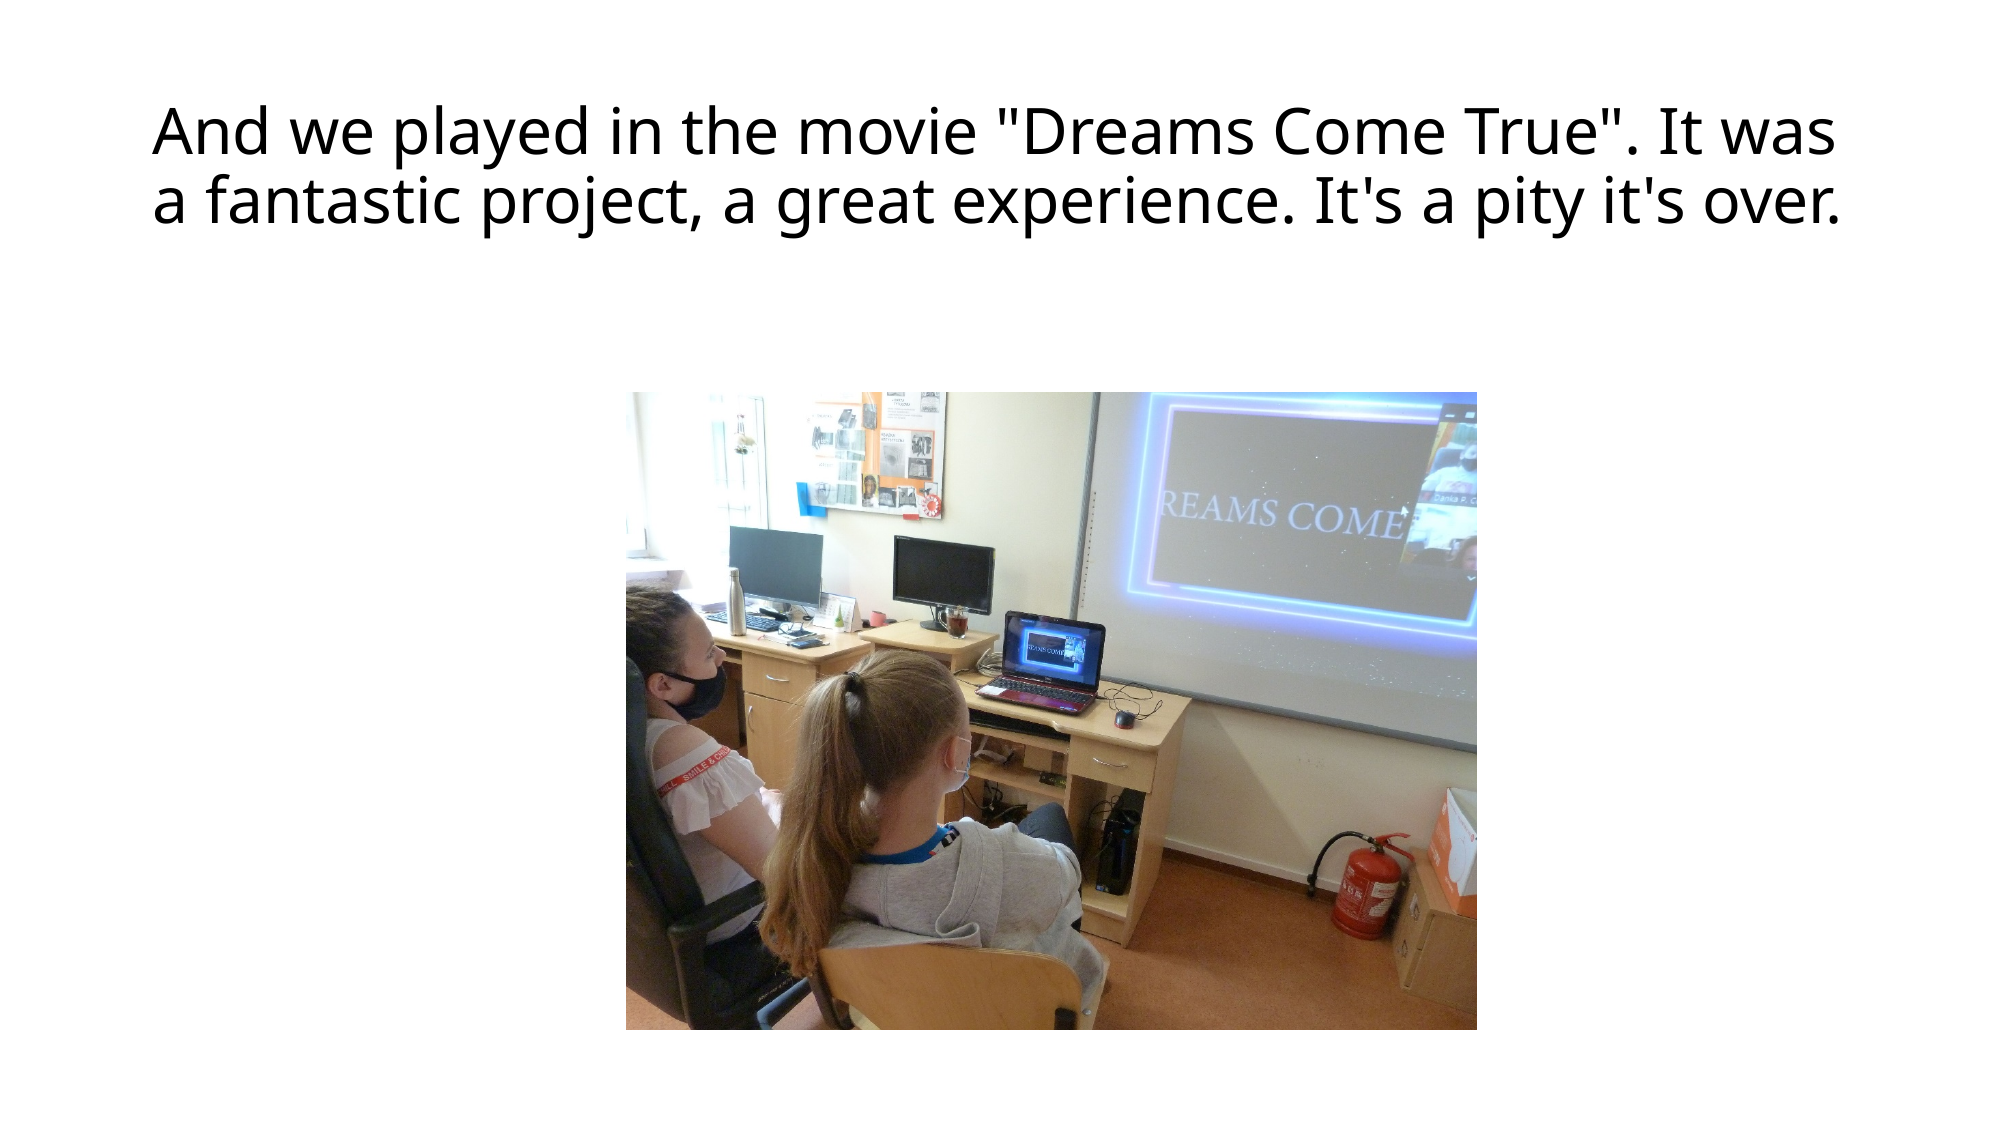

# And we played in the movie "Dreams Come True". It was a fantastic project, a great experience. It's a pity it's over.